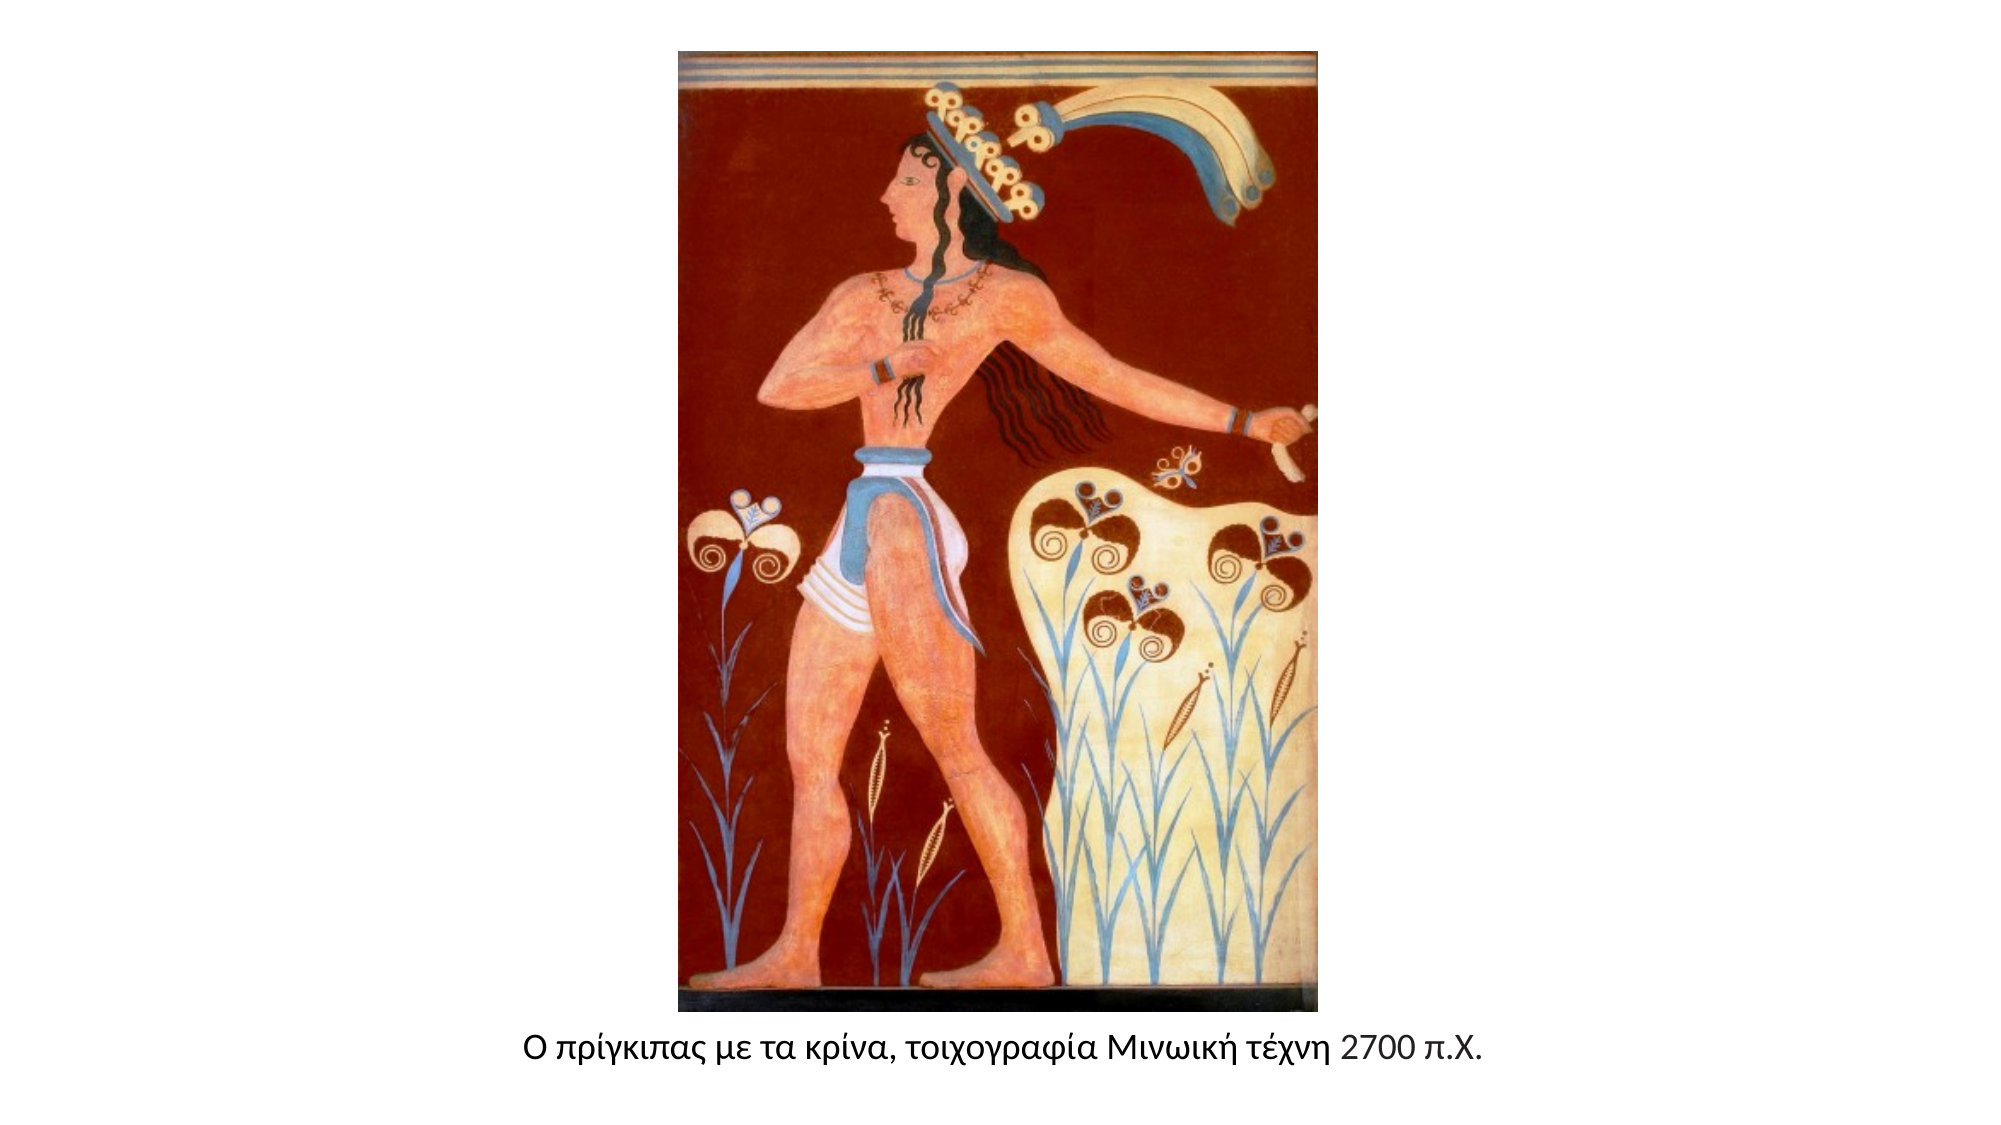

Ο πρίγκιπας με τα κρίνα, τοιχογραφία Μινωική τέχνη 2700 π.Χ.